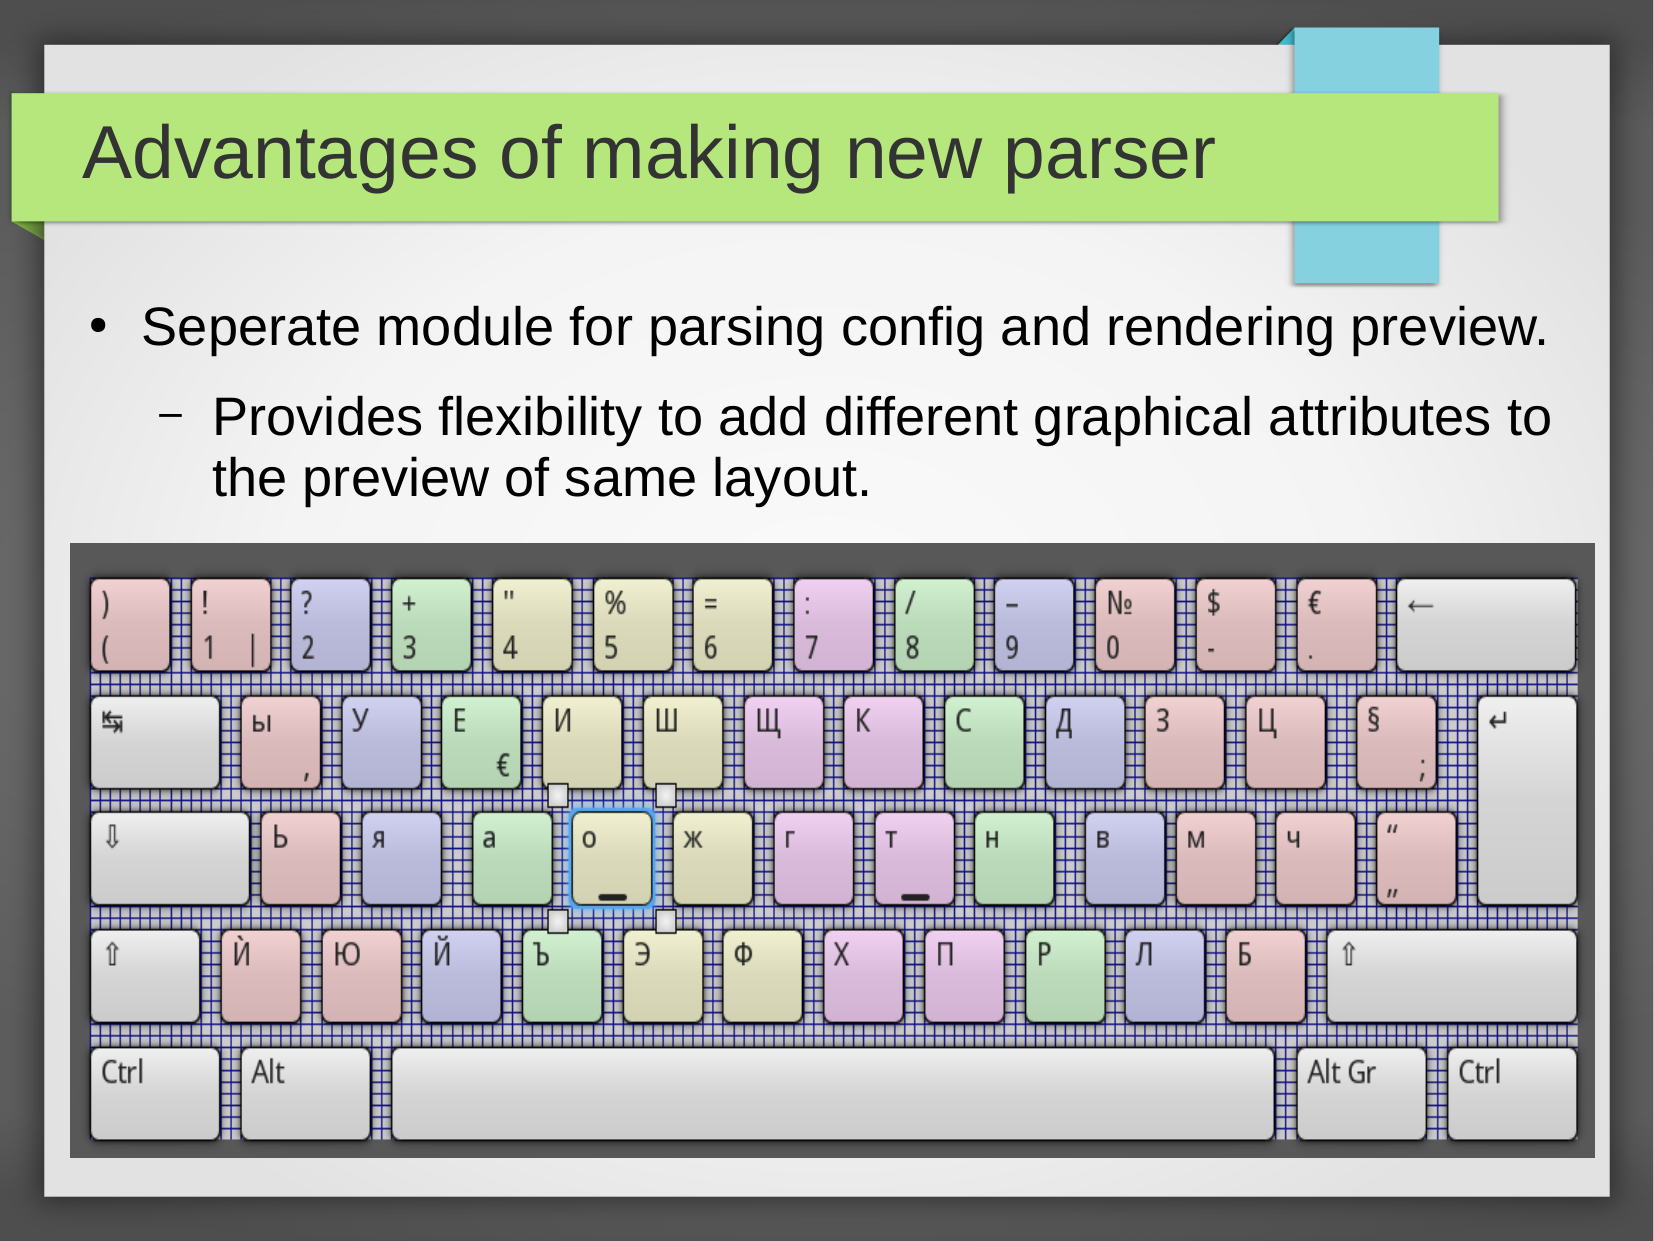

# Advantages of making new parser
Seperate module for parsing config and rendering preview.
Provides flexibility to add different graphical attributes to the preview of same layout.